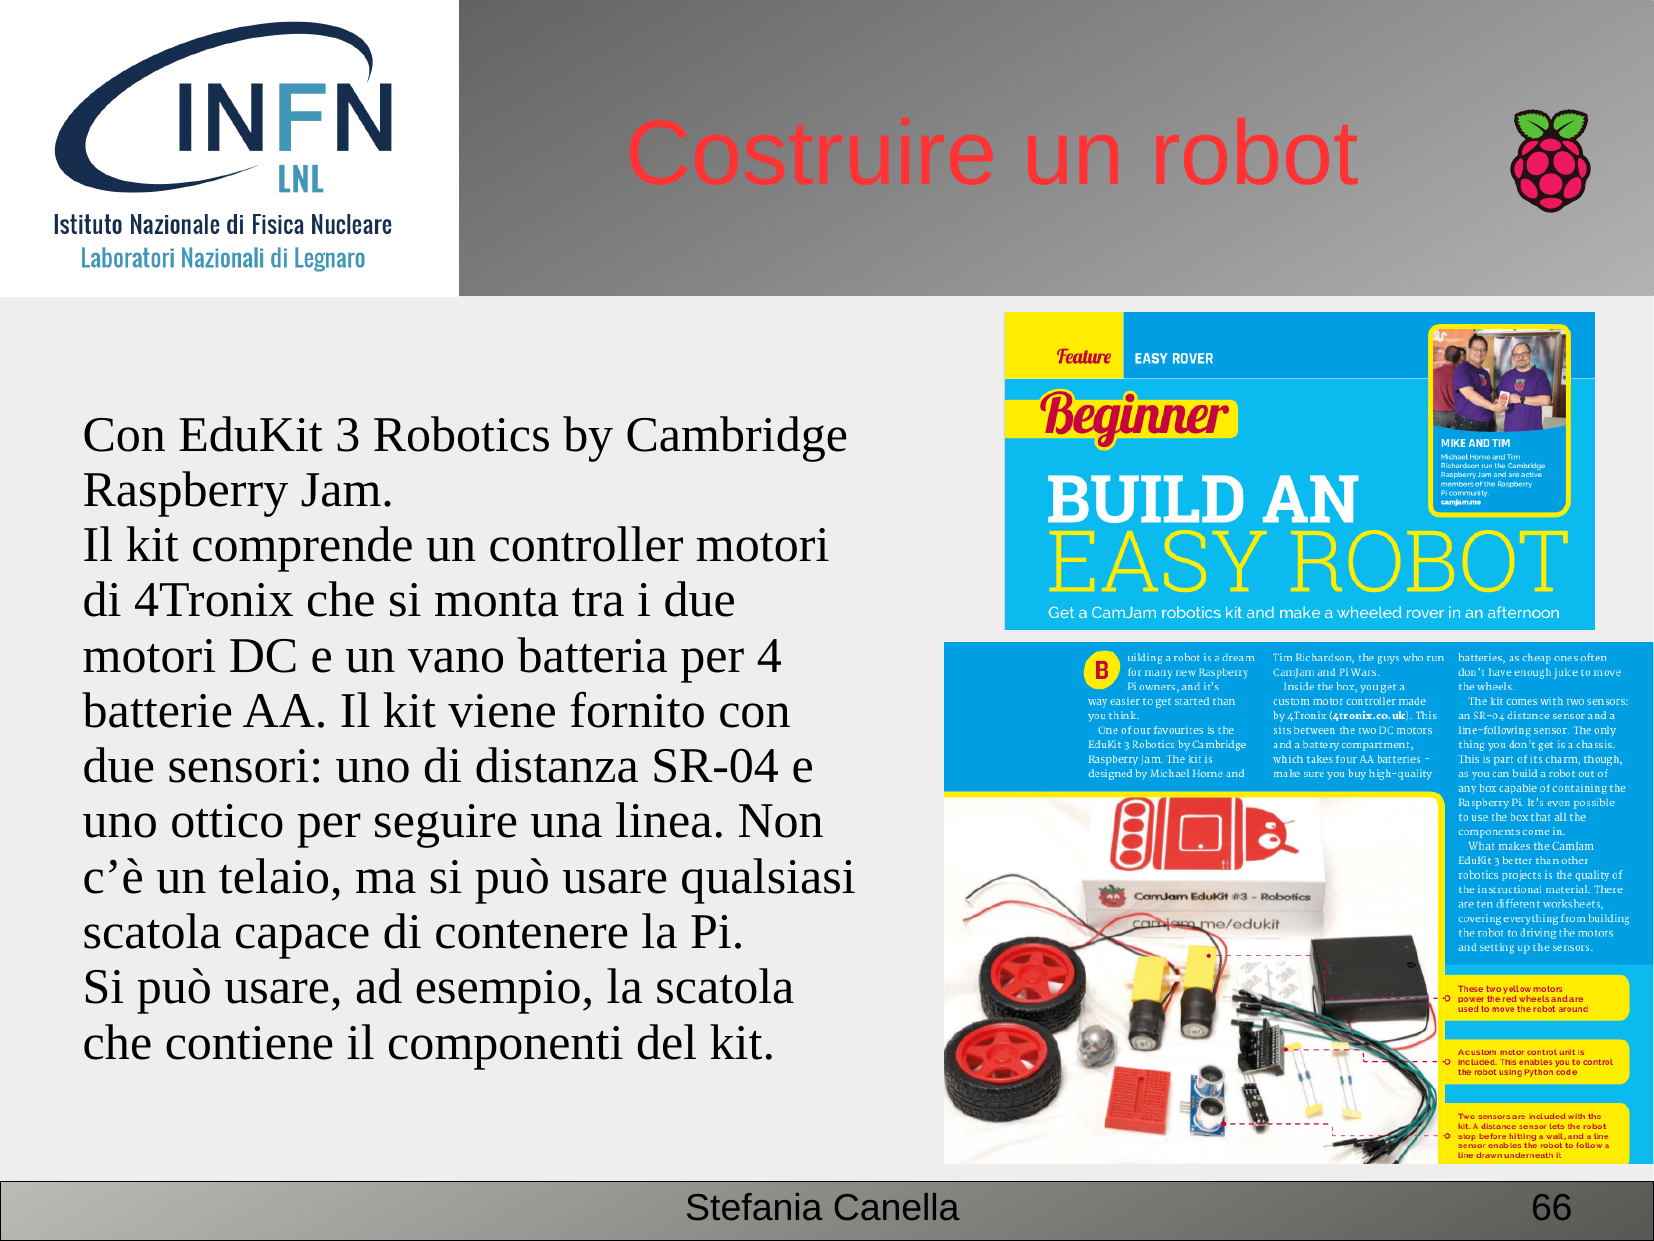

# Costruire un robot
Con EduKit 3 Robotics by Cambridge Raspberry Jam.
Il kit comprende un controller motori di 4Tronix che si monta tra i due motori DC e un vano batteria per 4 batterie AA. Il kit viene fornito con due sensori: uno di distanza SR-04 e uno ottico per seguire una linea. Non c’è un telaio, ma si può usare qualsiasi scatola capace di contenere la Pi.
Si può usare, ad esempio, la scatola che contiene il componenti del kit.
Stefania Canella